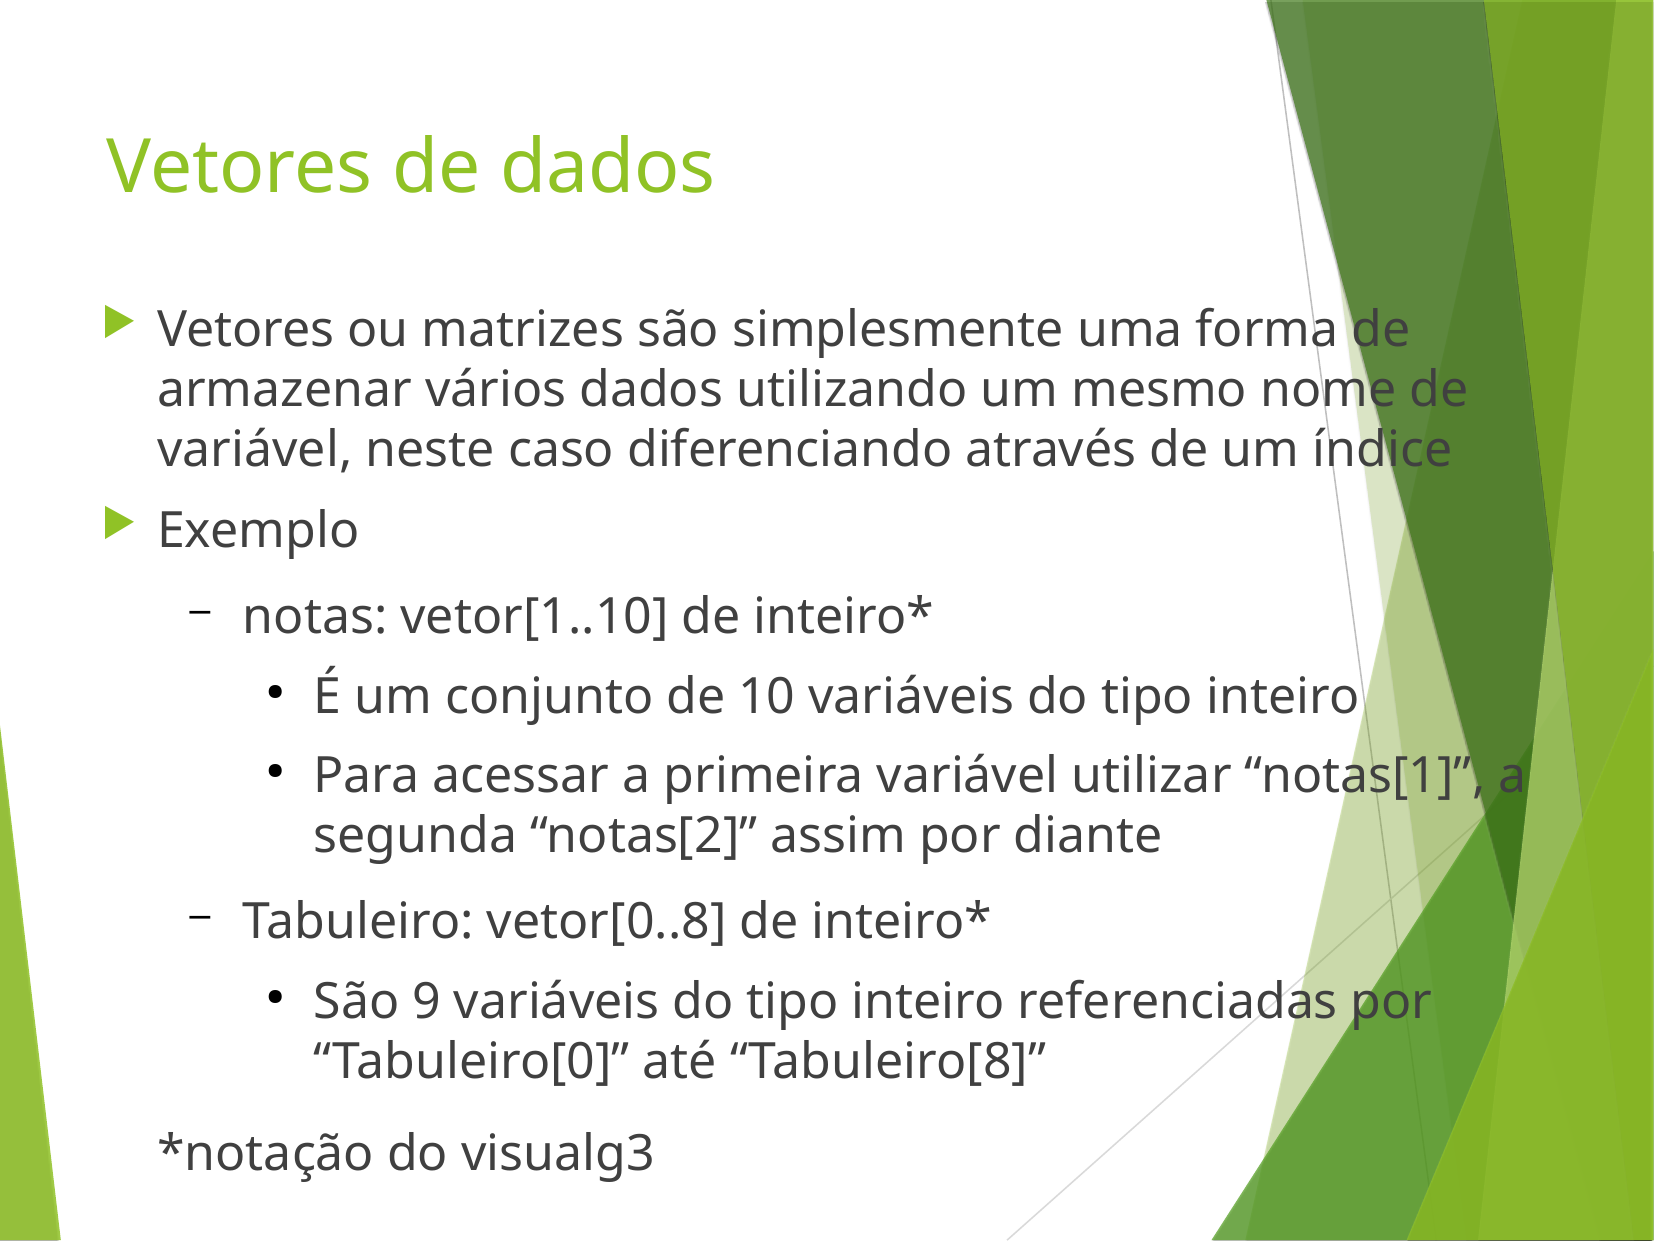

# Vetores de dados
Vetores ou matrizes são simplesmente uma forma de armazenar vários dados utilizando um mesmo nome de variável, neste caso diferenciando através de um índice
Exemplo
notas: vetor[1..10] de inteiro*
É um conjunto de 10 variáveis do tipo inteiro
Para acessar a primeira variável utilizar “notas[1]”, a segunda “notas[2]” assim por diante
Tabuleiro: vetor[0..8] de inteiro*
São 9 variáveis do tipo inteiro referenciadas por “Tabuleiro[0]” até “Tabuleiro[8]”
*notação do visualg3